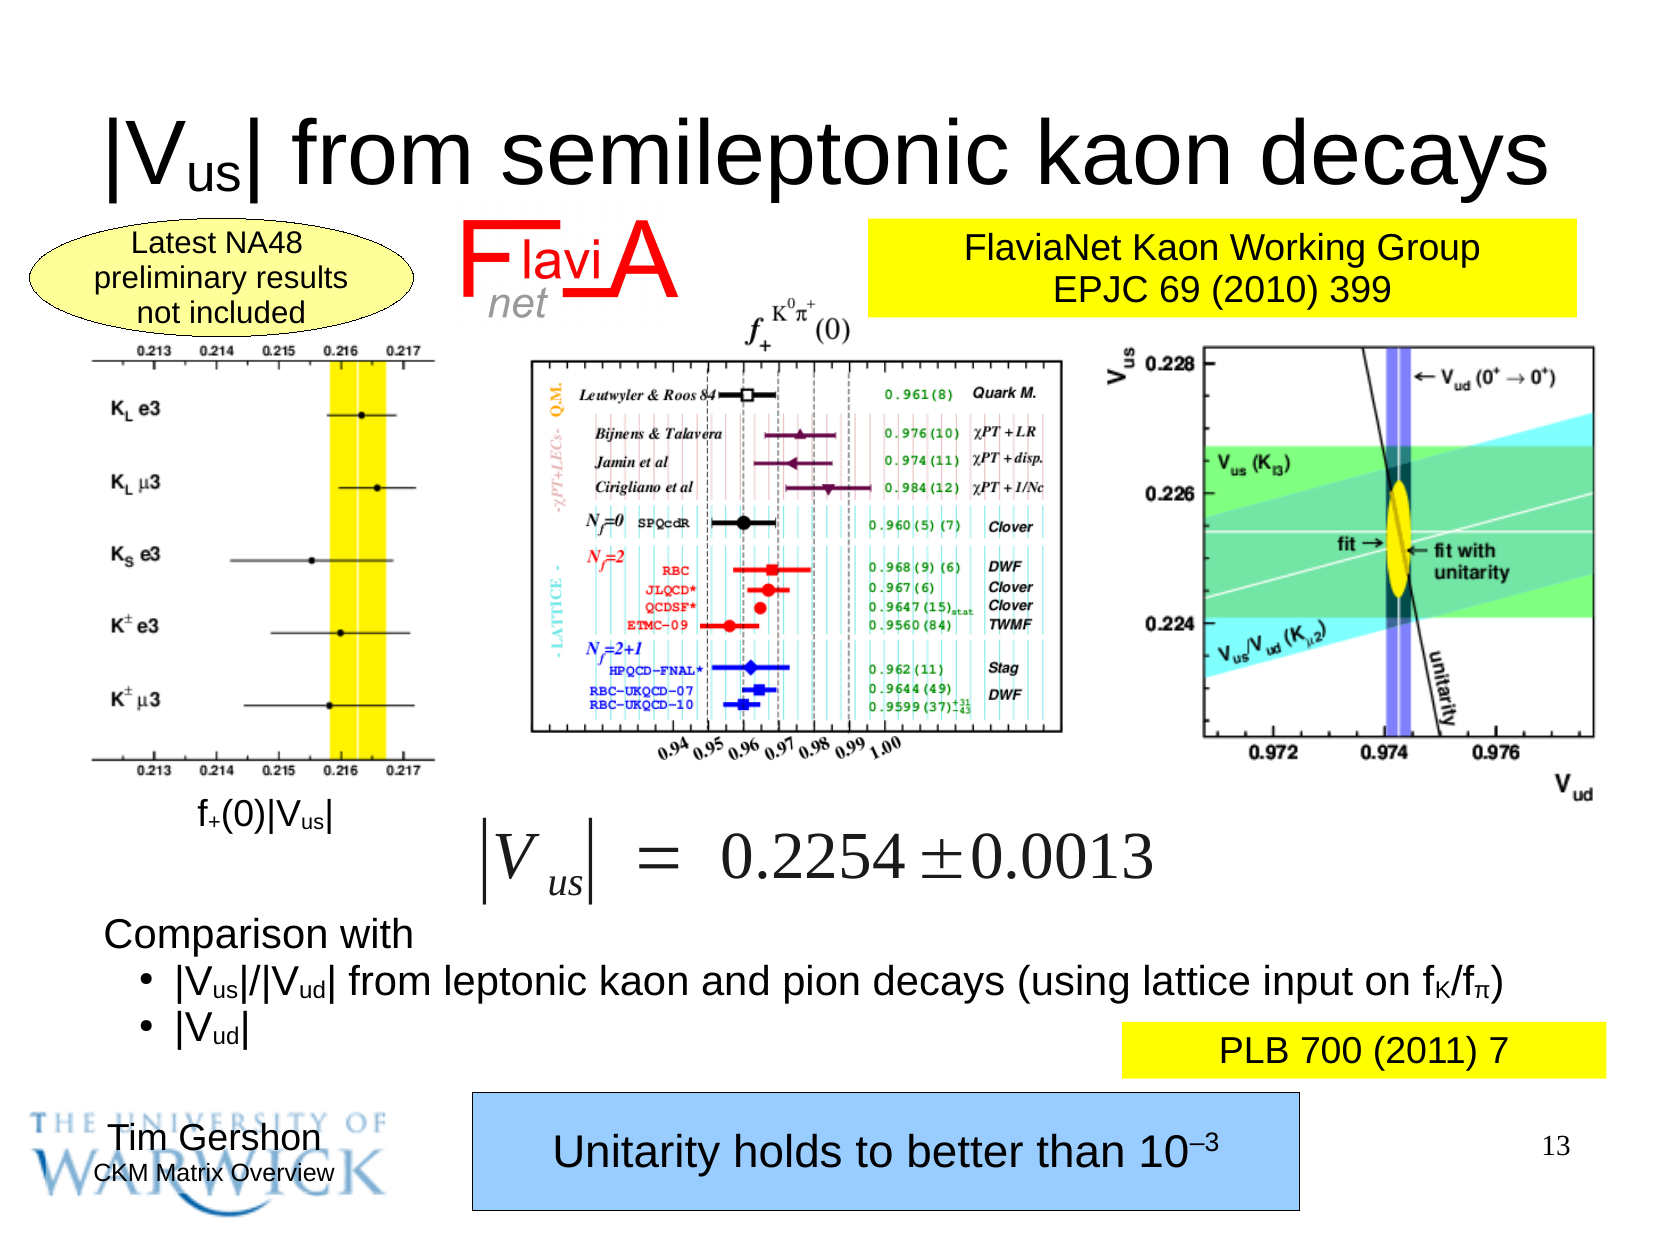

# |Vus| from semileptonic kaon decays
Latest NA48
preliminary results
not included
FlaviaNet Kaon Working Group
EPJC 69 (2010) 399
f+(0)|Vus|
Comparison with
|Vus|/|Vud| from leptonic kaon and pion decays (using lattice input on fK/fπ)
|Vud|
PLB 700 (2011) 7
Unitarity holds to better than 10–3
Tim Gershon
CKM Matrix Overview
13